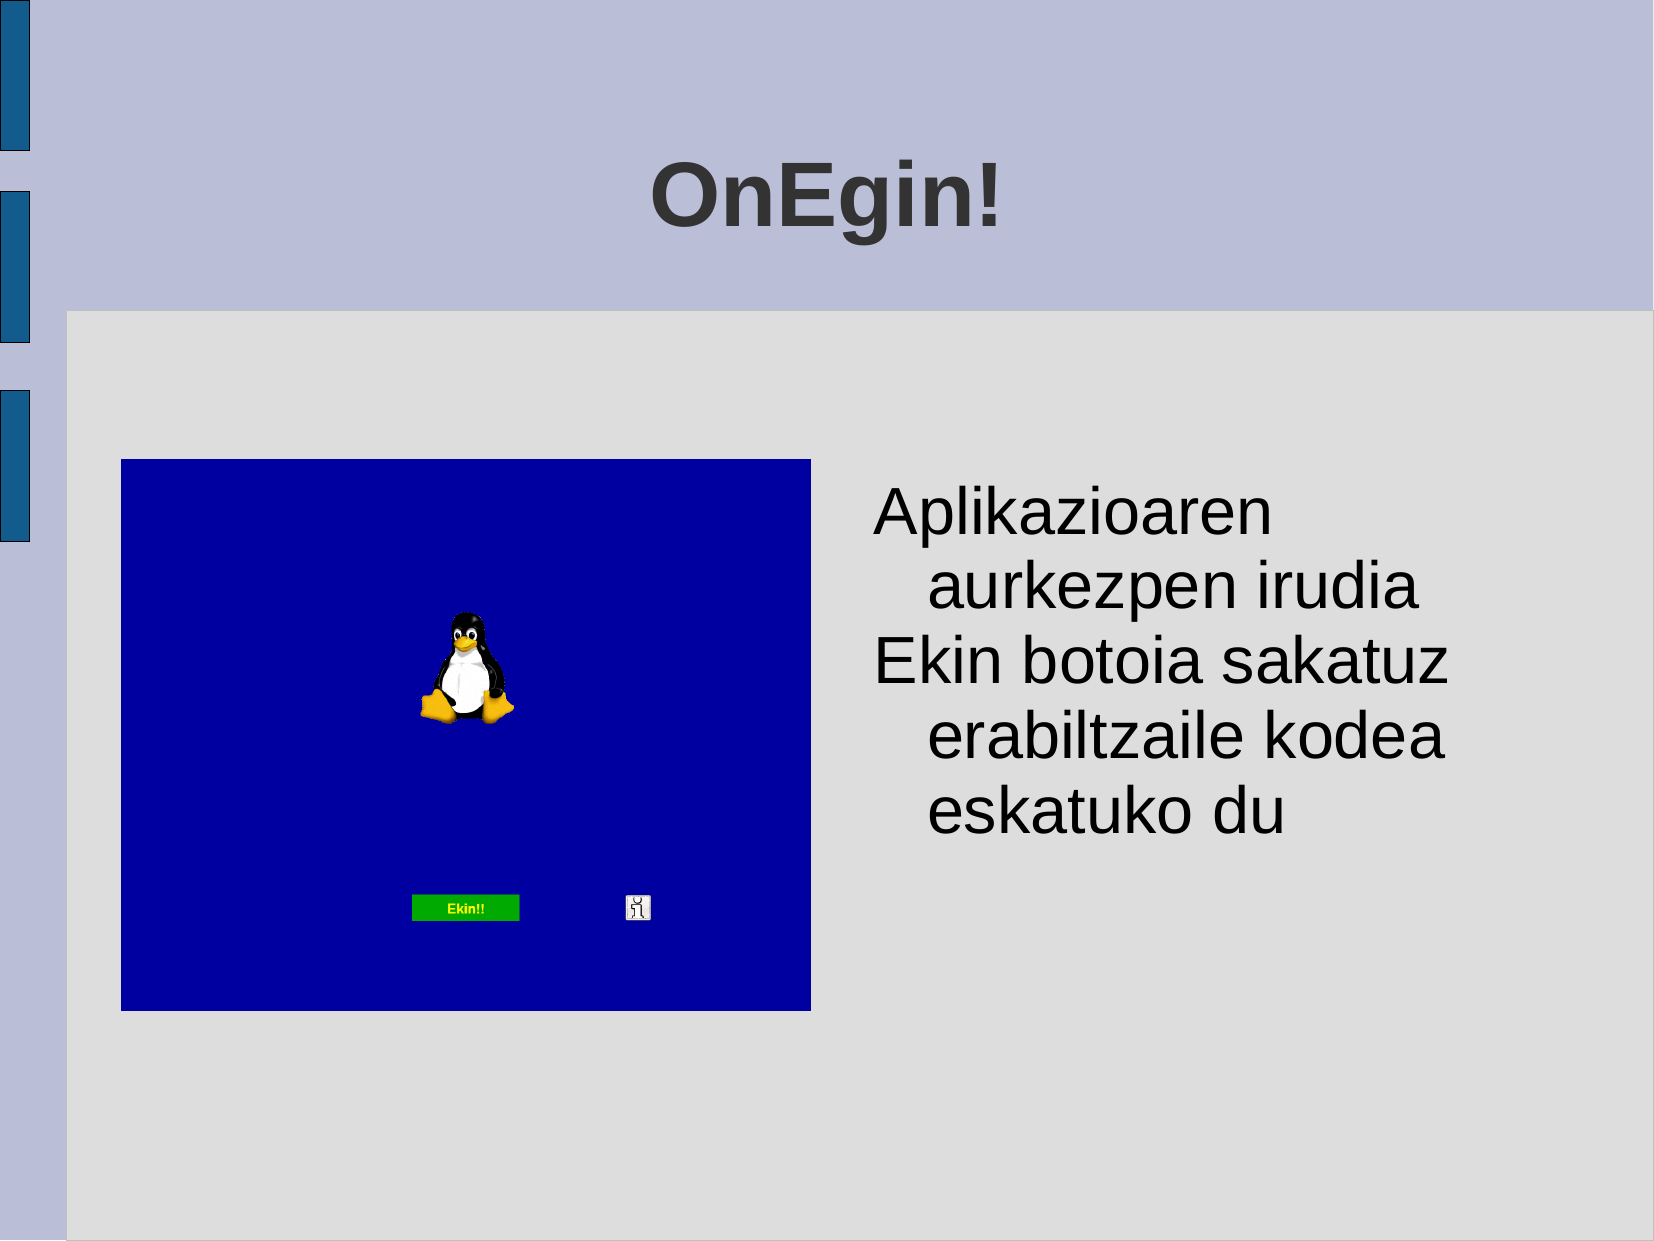

# OnEgin!
Aplikazioaren aurkezpen irudia
Ekin botoia sakatuz erabiltzaile kodea eskatuko du